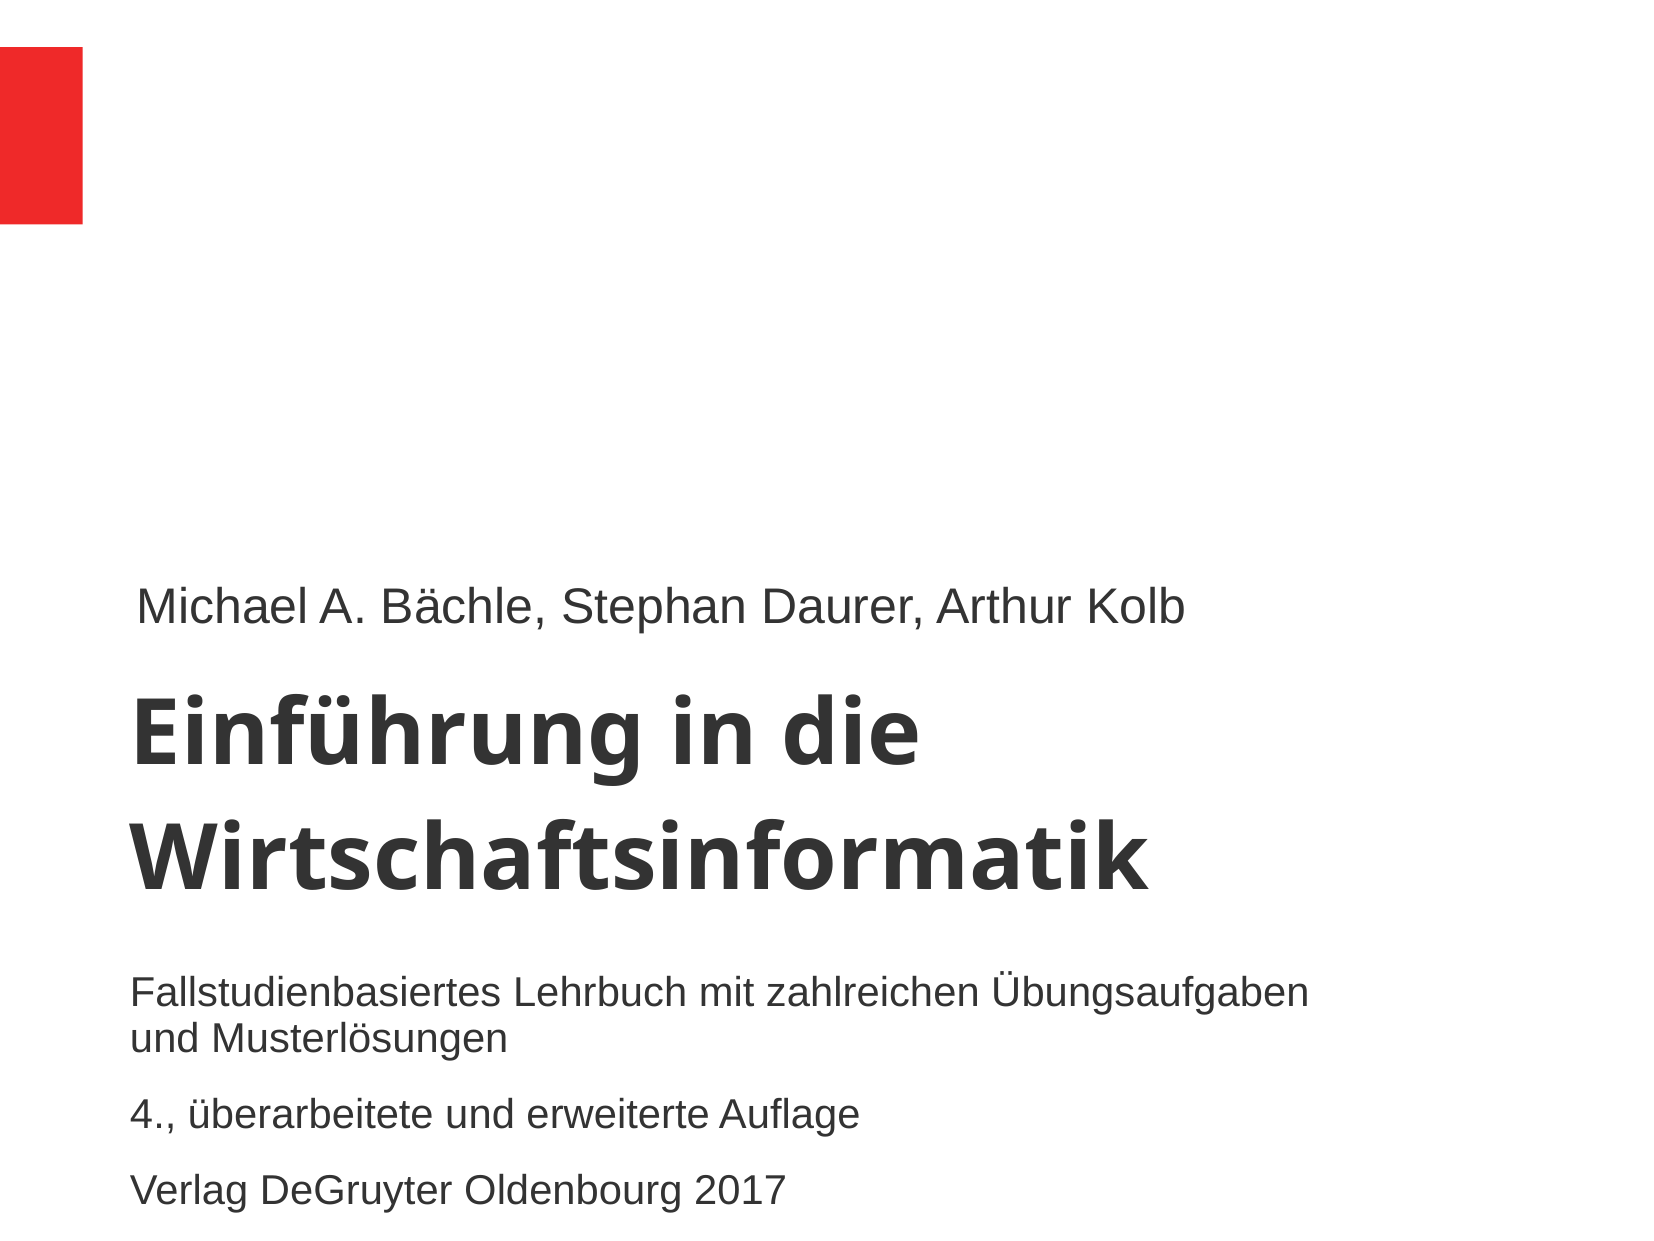

Michael A. Bächle, Stephan Daurer, Arthur Kolb
# Einführung in die Wirtschaftsinformatik
Fallstudienbasiertes Lehrbuch mit zahlreichen Übungsaufgaben und Musterlösungen
4., überarbeitete und erweiterte Auflage
Verlag DeGruyter Oldenbourg 2017